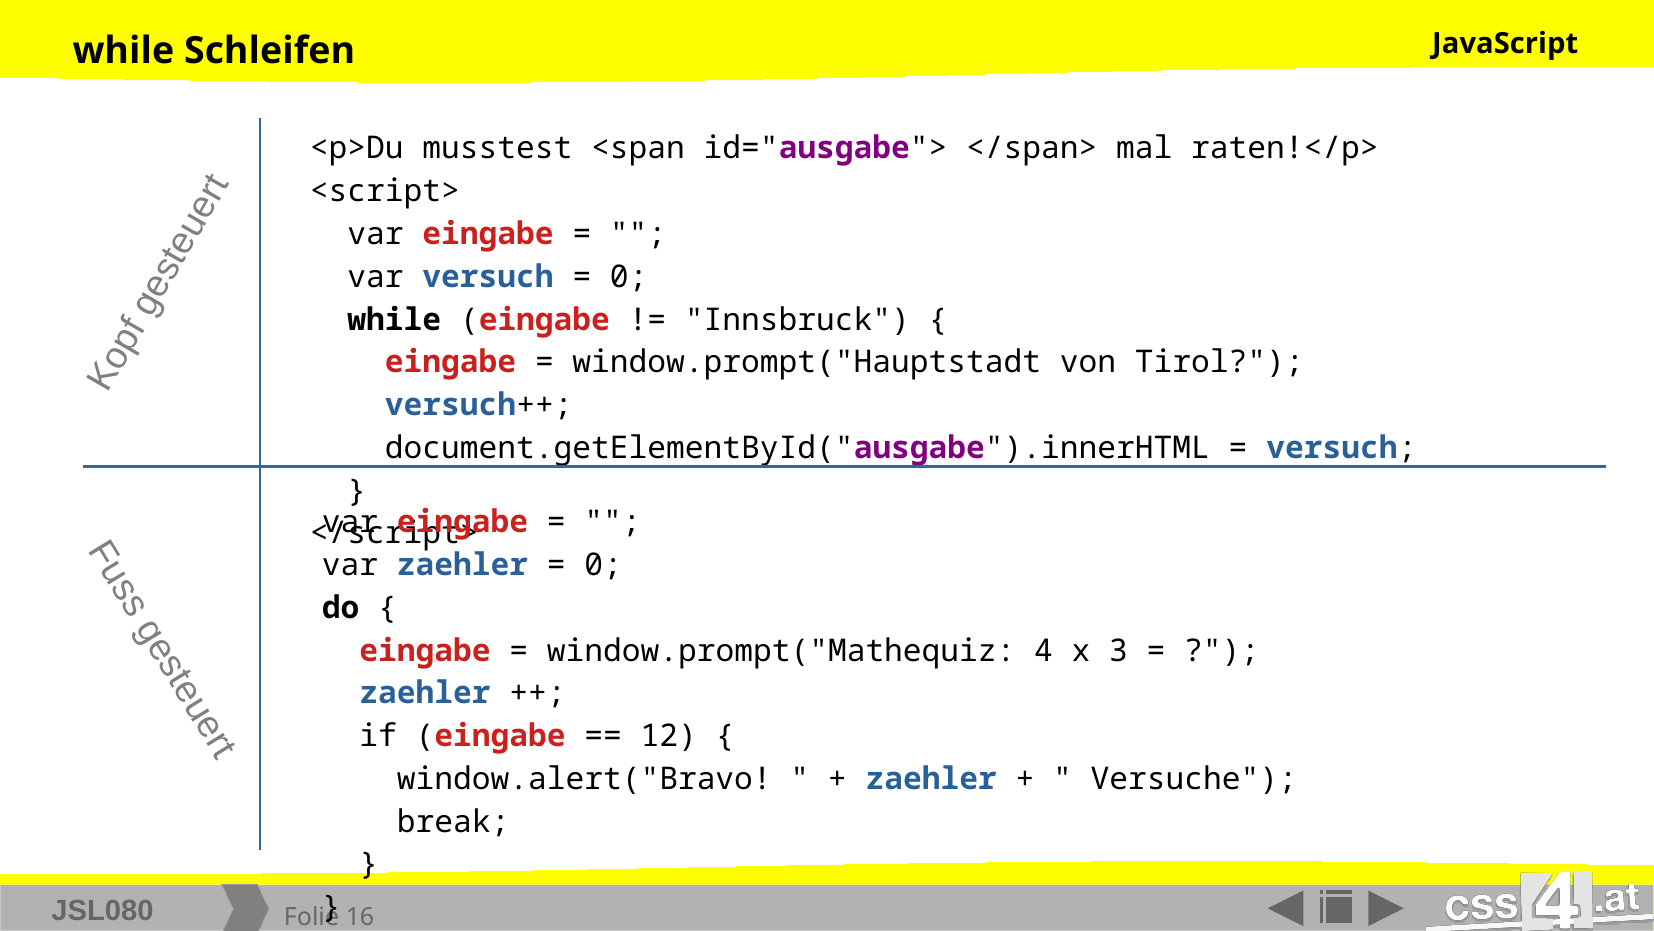

JavaScript
while Schleifen
<p>Du musstest <span id="ausgabe"> </span> mal raten!</p>
<script>
 var eingabe = "";
 var versuch = 0;
 while (eingabe != "Innsbruck") {
 eingabe = window.prompt("Hauptstadt von Tirol?");
 versuch++;
 document.getElementById("ausgabe").innerHTML = versuch;
 }
</script>
Kopf gesteuert
var eingabe = "";
var zaehler = 0;
do {
 eingabe = window.prompt("Mathequiz: 4 x 3 = ?");
 zaehler ++;
 if (eingabe == 12) {
 window.alert("Bravo! " + zaehler + " Versuche");
 break;
 }
}
while (eingabe != 12);
Fuss gesteuert
JSL080
Folie